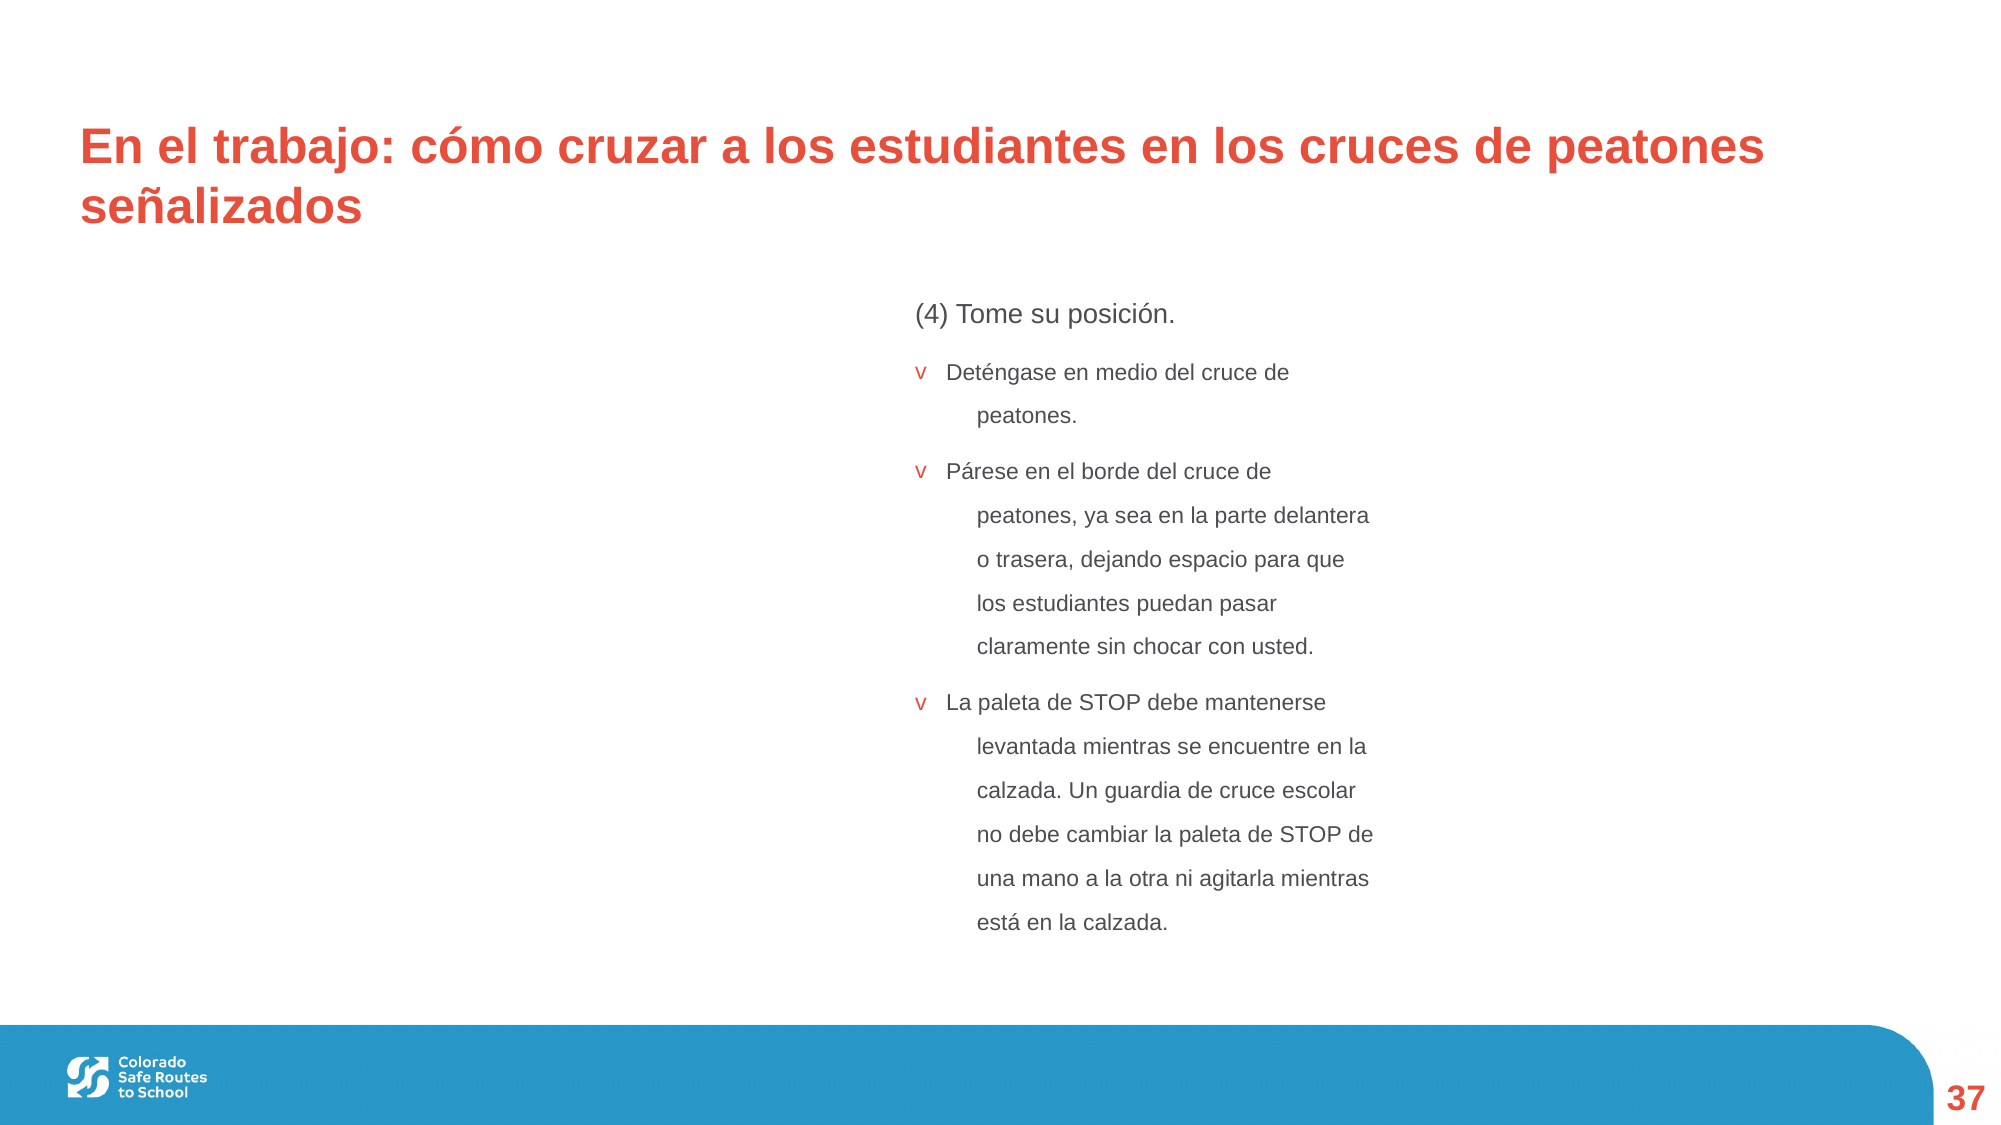

En el trabajo: cómo cruzar a los estudiantes en los cruces de peatones señalizados
# (4) Tome su posición.
Deténgase en medio del cruce de peatones.
Párese en el borde del cruce de peatones, ya sea en la parte delantera o trasera, dejando espacio para que los estudiantes puedan pasar claramente sin chocar con usted.
La paleta de STOP debe mantenerse levantada mientras se encuentre en la calzada. Un guardia de cruce escolar no debe cambiar la paleta de STOP de una mano a la otra ni agitarla mientras está en la calzada.
37